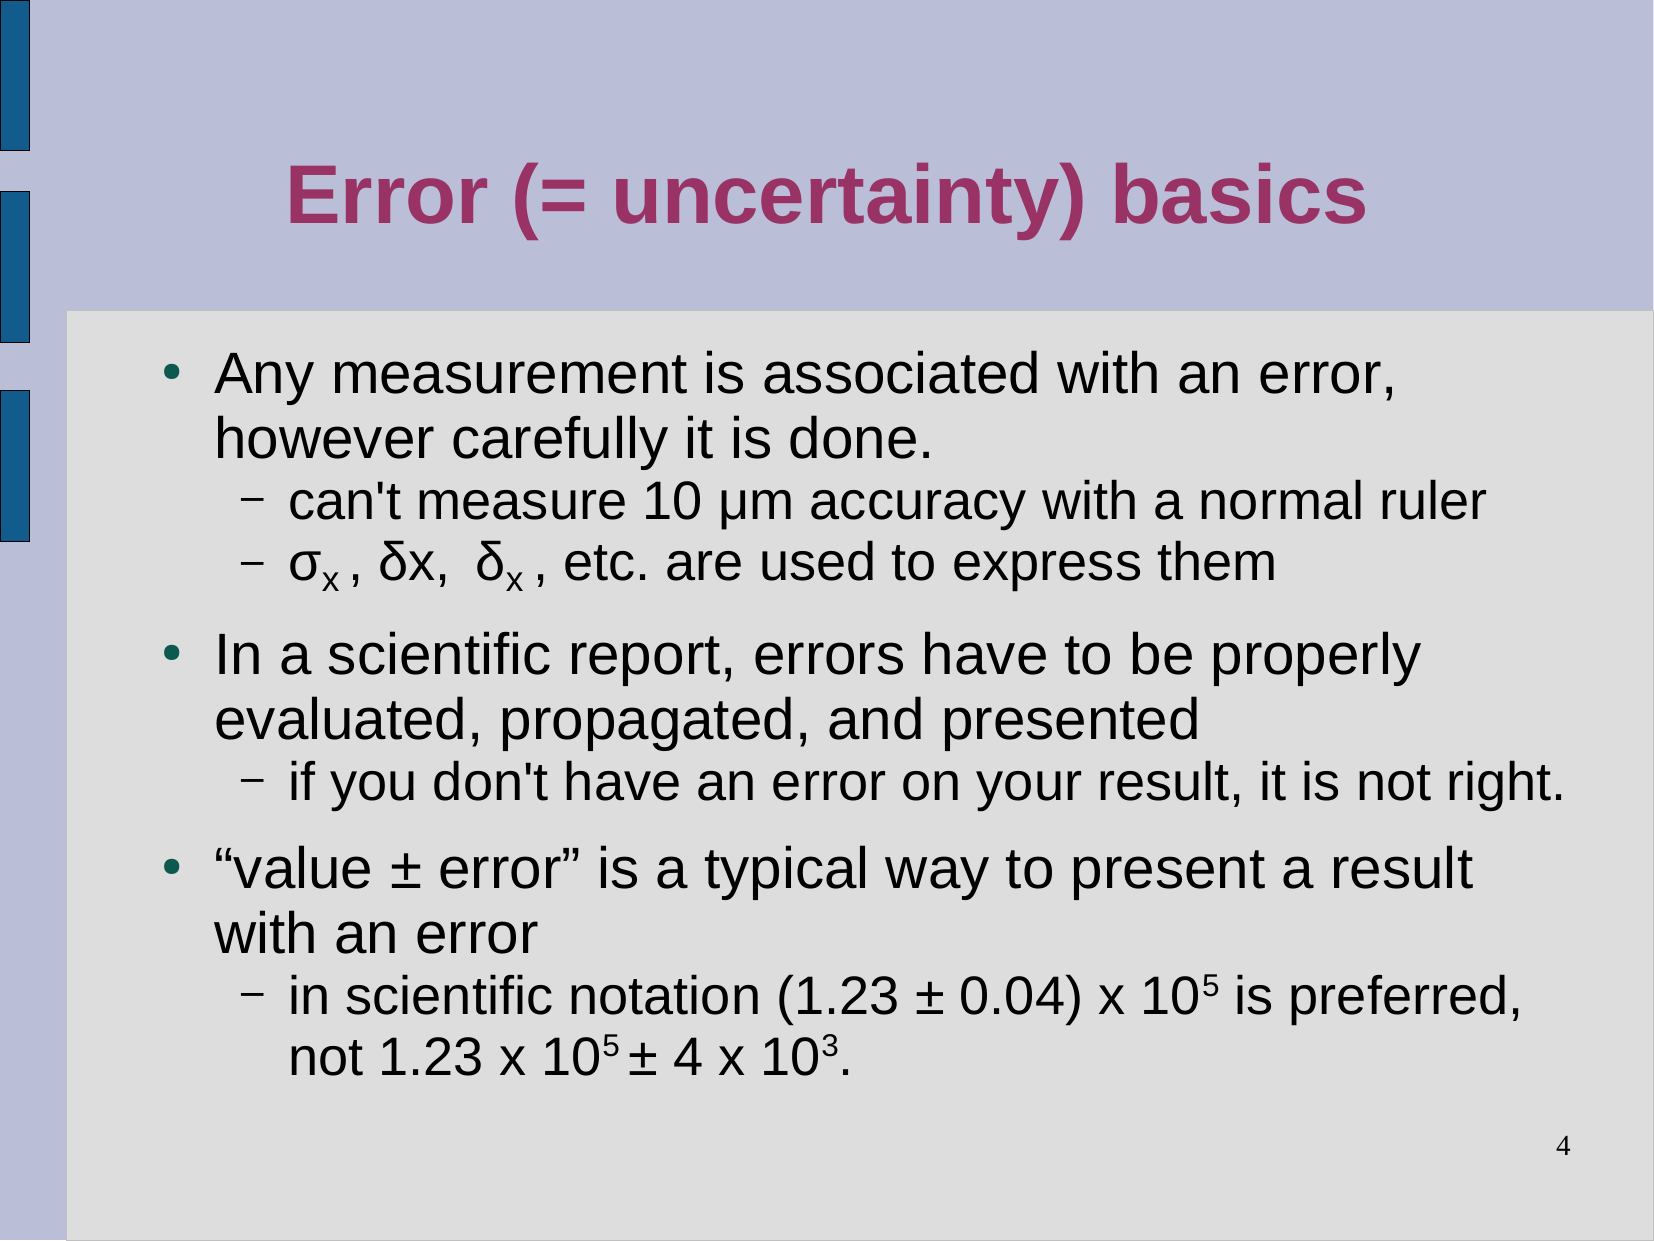

# Error (= uncertainty) basics
Any measurement is associated with an error, however carefully it is done.
can't measure 10 μm accuracy with a normal ruler
σx , δx, δx , etc. are used to express them
In a scientific report, errors have to be properly evaluated, propagated, and presented
if you don't have an error on your result, it is not right.
“value ± error” is a typical way to present a result with an error
in scientific notation (1.23 ± 0.04) x 105 is preferred, not 1.23 x 105 ± 4 x 103.
4